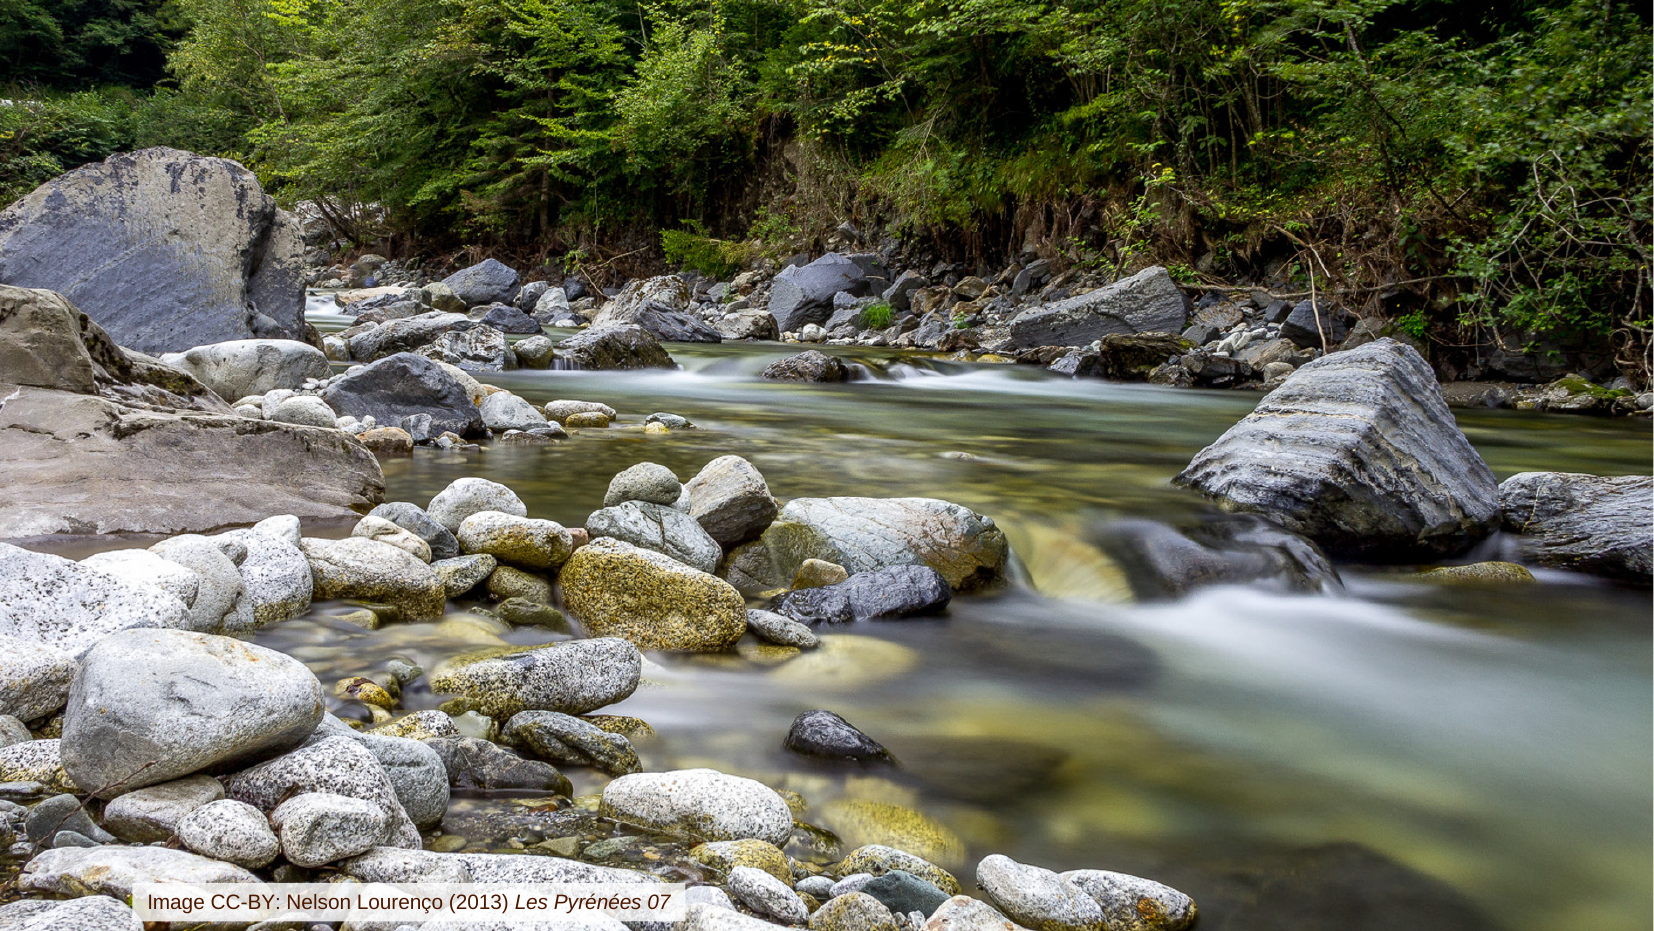

21
Exploring the context of pattern languages
October 2017